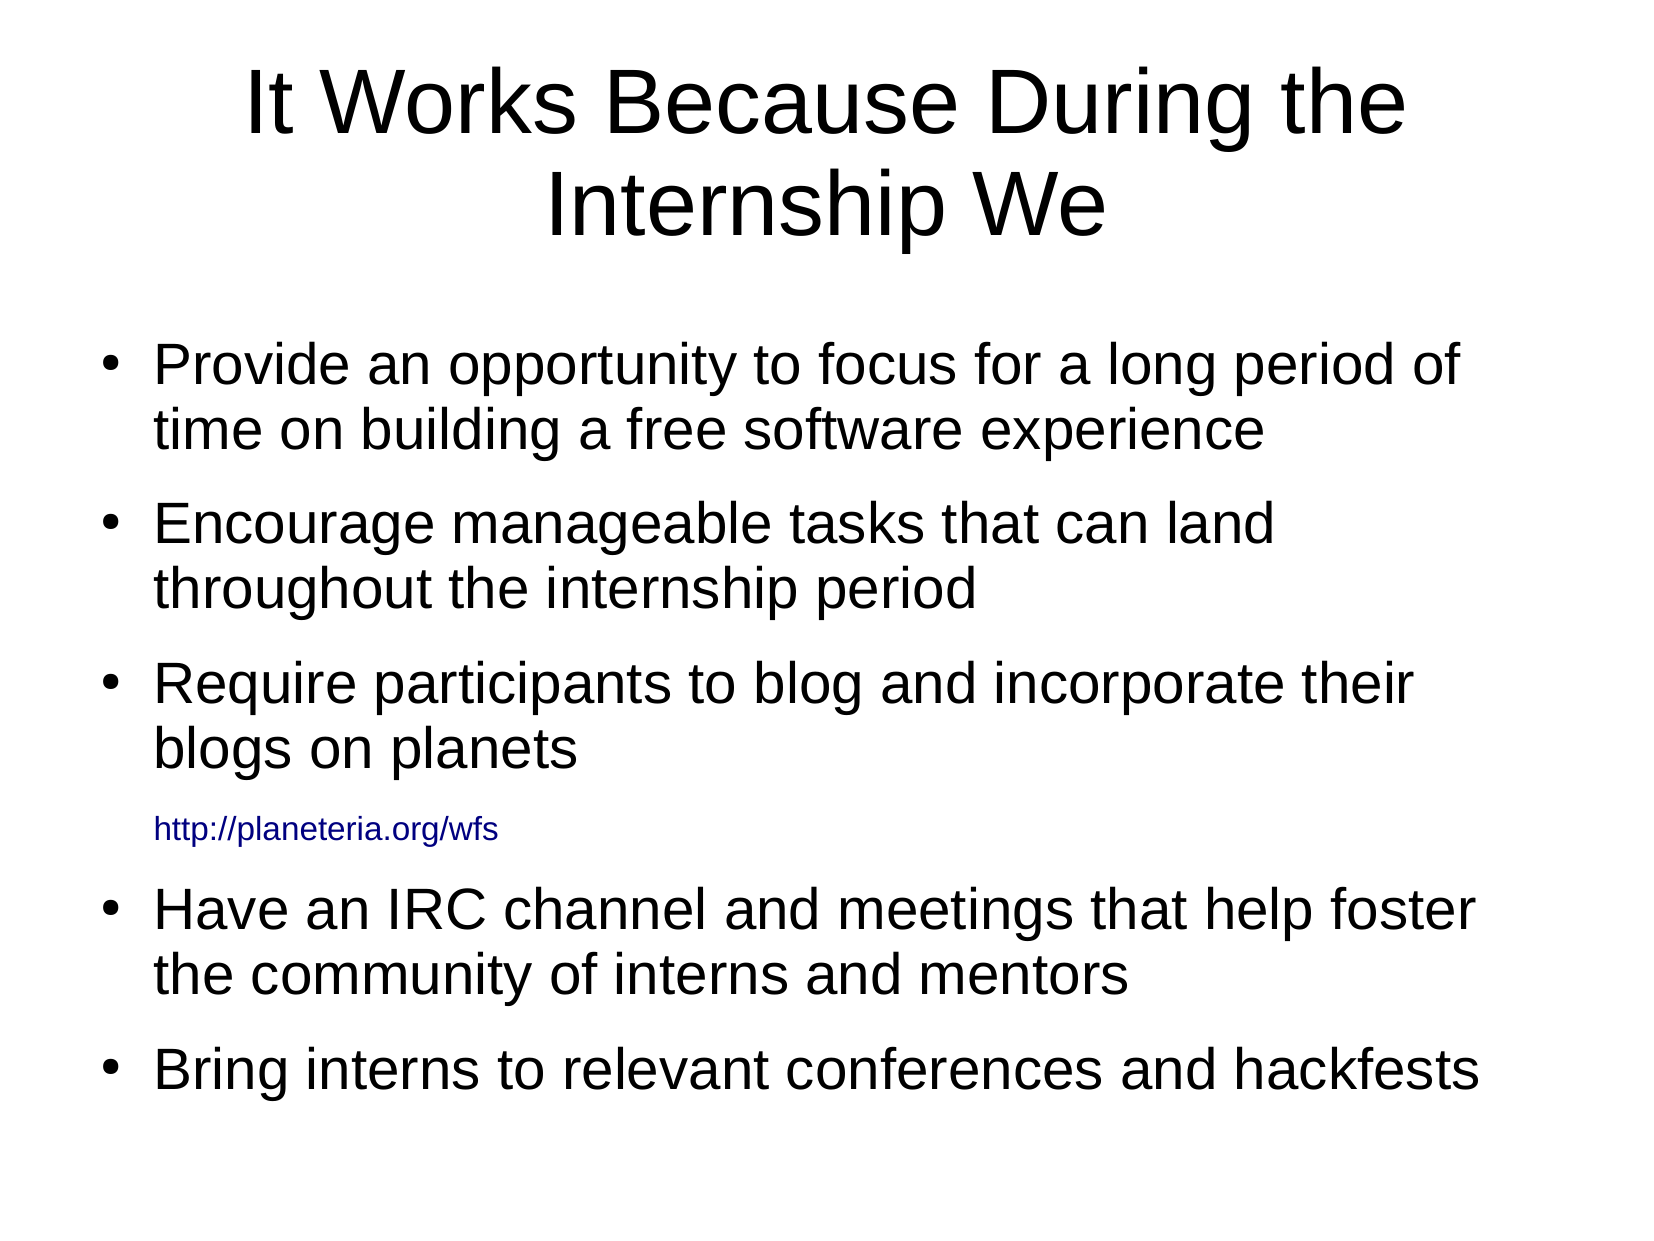

# It Works Because During the Internship We
Provide an opportunity to focus for a long period of time on building a free software experience
Encourage manageable tasks that can land throughout the internship period
Require participants to blog and incorporate their blogs on planets
http://planeteria.org/wfs
Have an IRC channel and meetings that help foster the community of interns and mentors
Bring interns to relevant conferences and hackfests